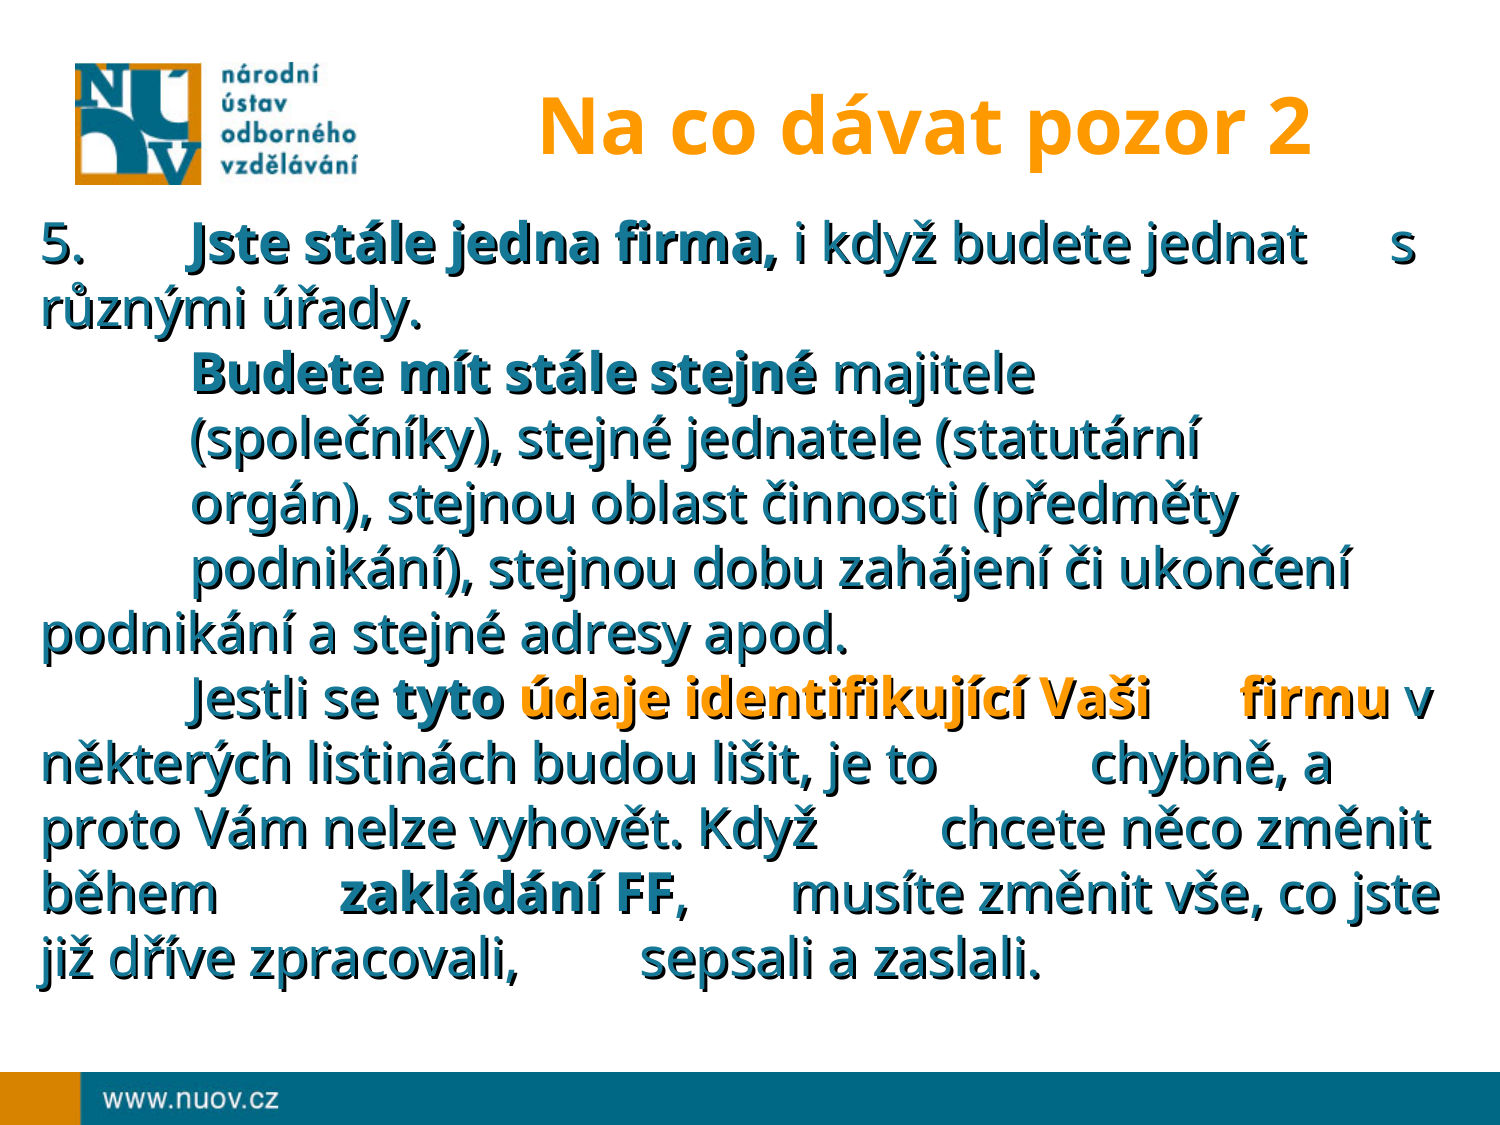

# Na co dávat pozor 2
5.	Jste stále jedna firma, i když budete jednat 	s různými úřady.
 	Budete mít stále stejné majitele
 	(společníky), stejné jednatele (statutární
 	orgán), stejnou oblast činnosti (předměty
 	podnikání), stejnou dobu zahájení či ukončení 	podnikání a stejné adresy apod.
 	Jestli se tyto údaje identifikující Vaši 	firmu v některých listinách budou lišit, je to 	chybně, a proto Vám nelze vyhovět. Když 	chcete něco změnit během 	zakládání FF, 	musíte změnit vše, co jste již dříve zpracovali, 	sepsali a zaslali.